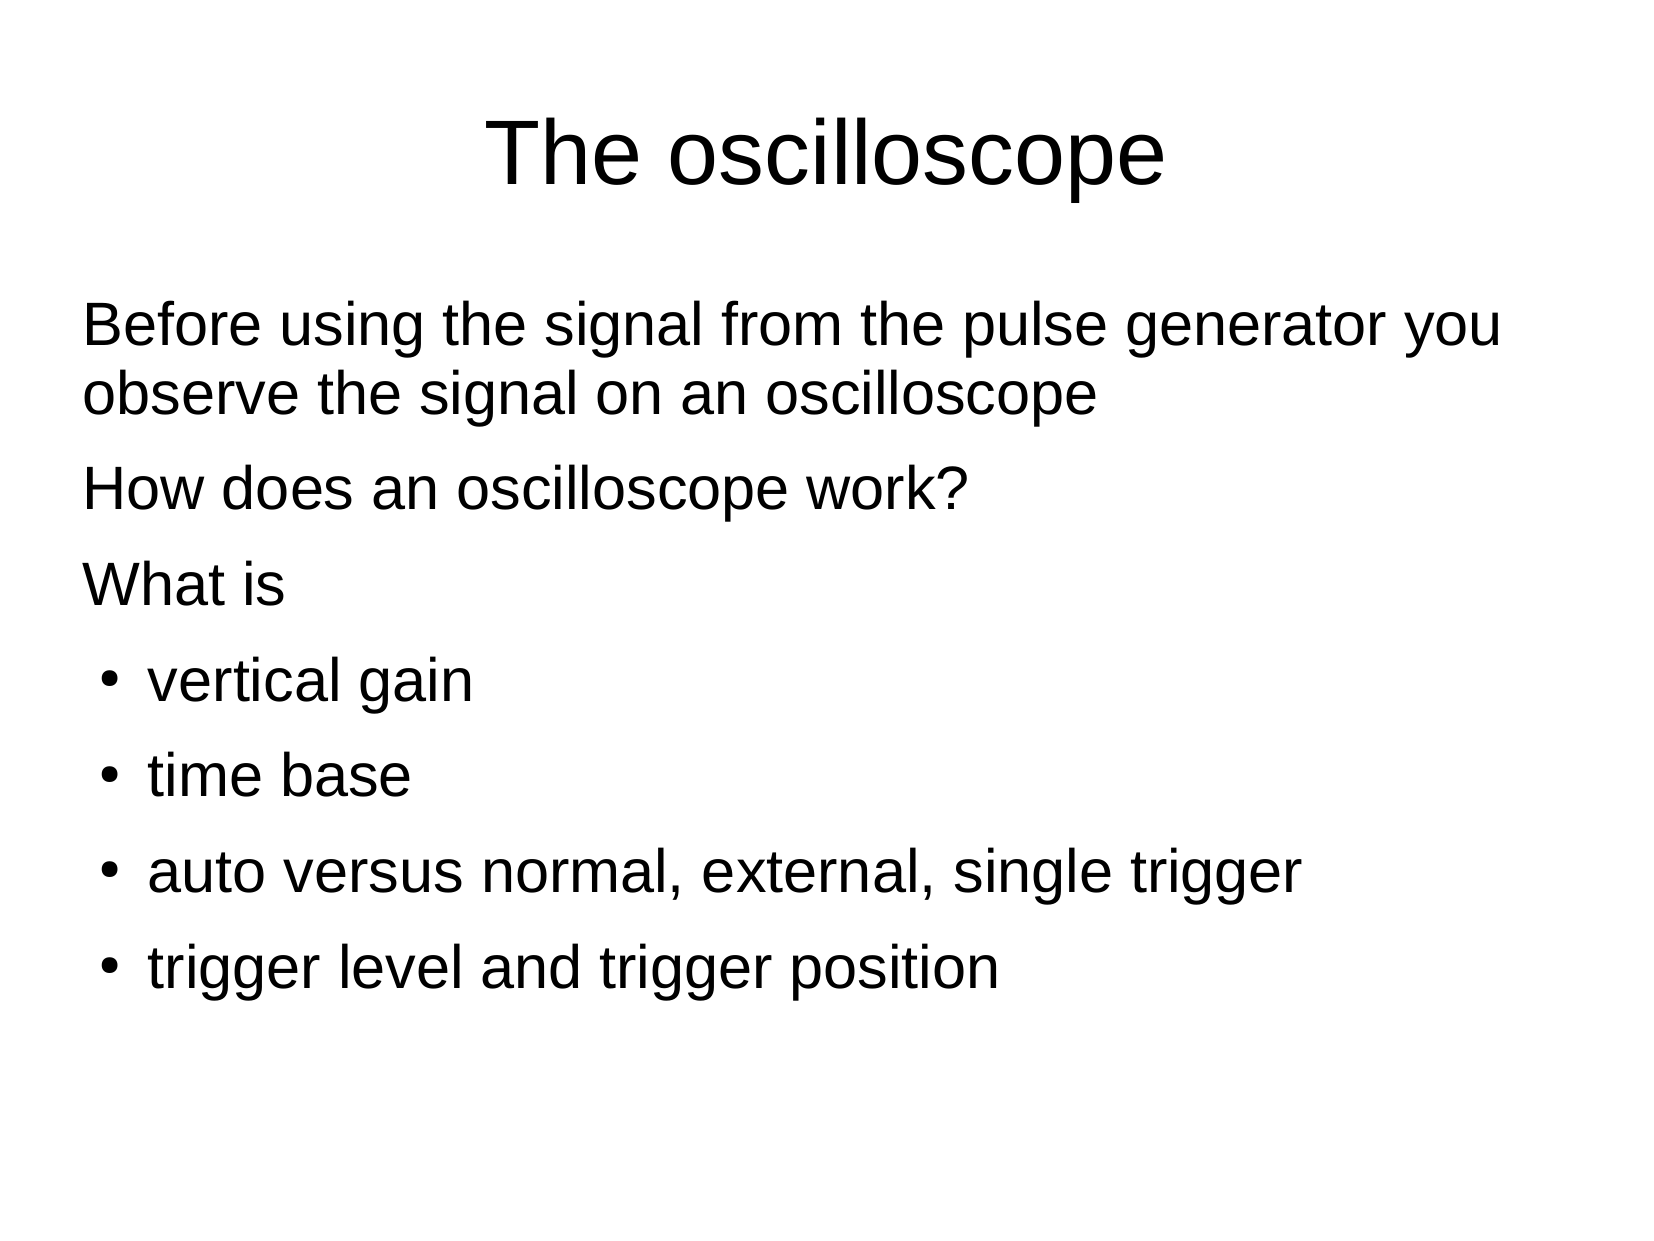

# The oscilloscope
Before using the signal from the pulse generator you observe the signal on an oscilloscope
How does an oscilloscope work?
What is
vertical gain
time base
auto versus normal, external, single trigger
trigger level and trigger position